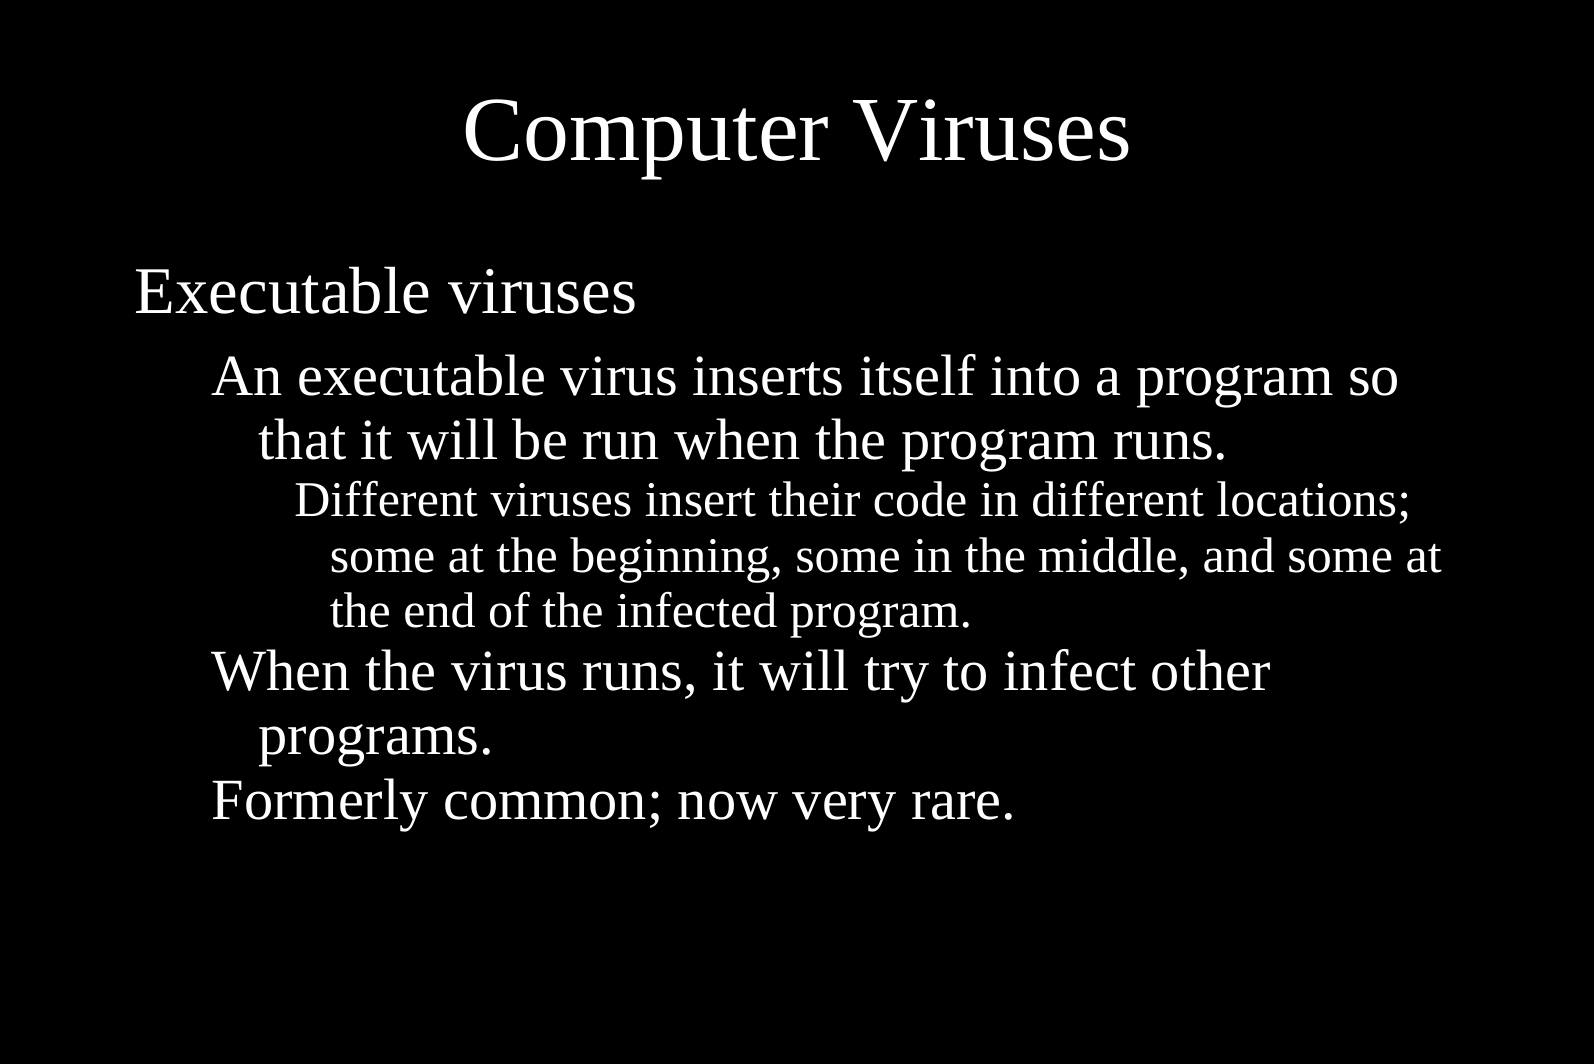

# Computer Viruses
Executable viruses
An executable virus inserts itself into a program so that it will be run when the program runs.
Different viruses insert their code in different locations; some at the beginning, some in the middle, and some at the end of the infected program.
When the virus runs, it will try to infect other programs.
Formerly common; now very rare.